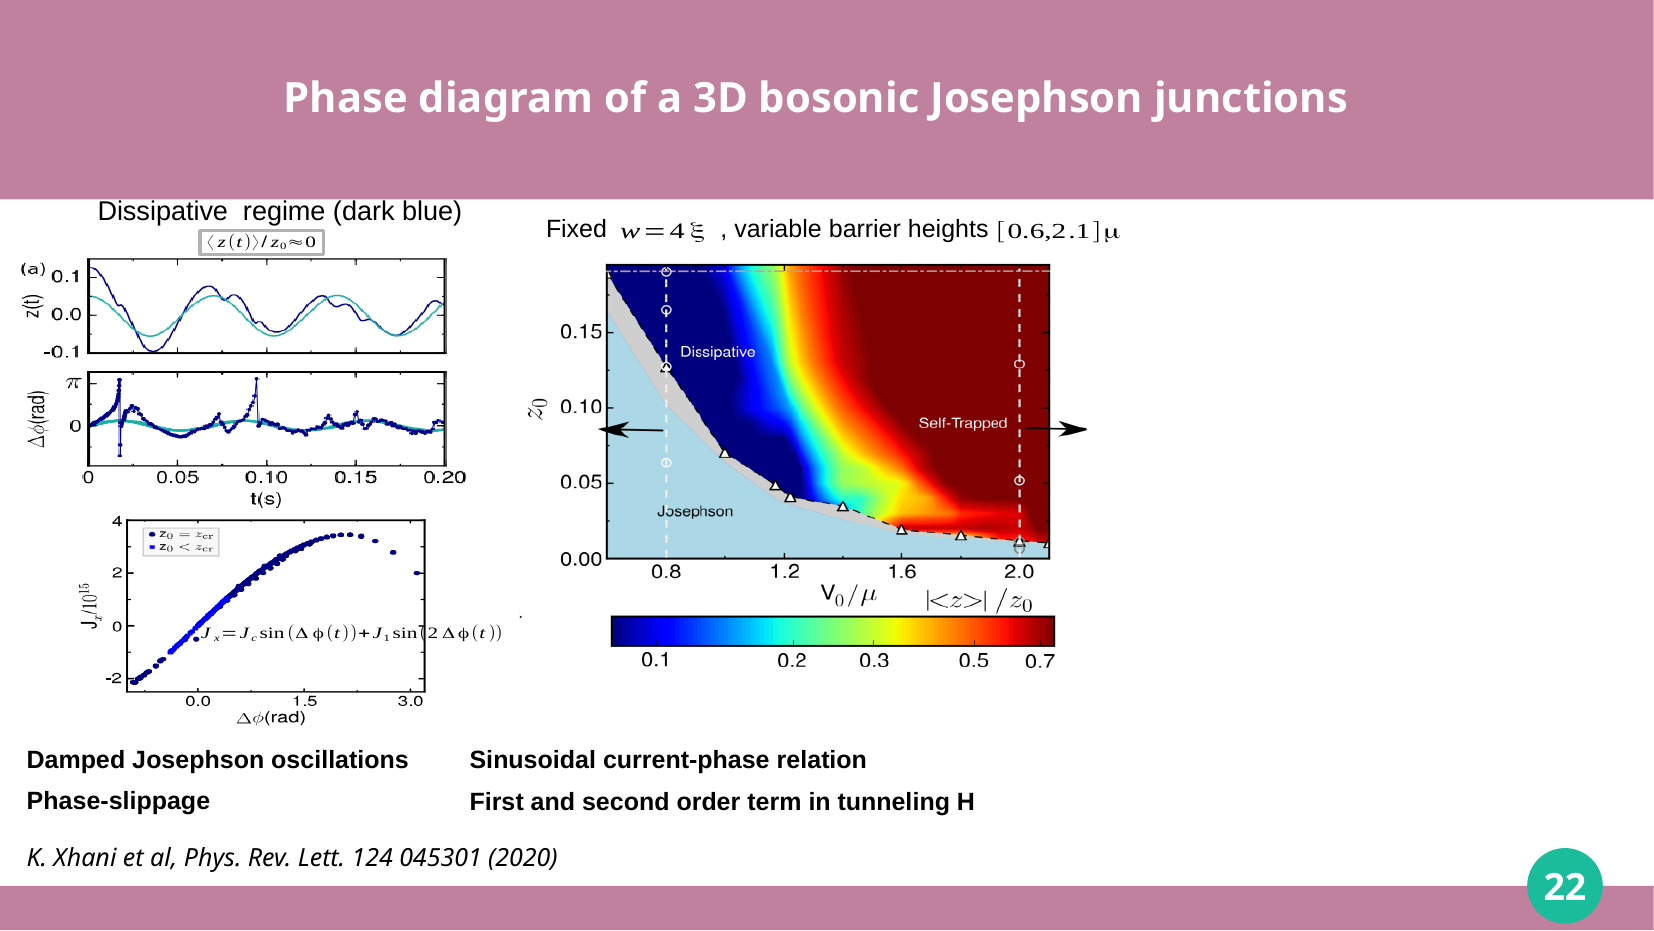

# Phase diagram of a 3D bosonic Josephson junctions
Dissipative regime (dark blue)
, variable barrier heights
Fixed
Damped Josephson oscillations
Sinusoidal current-phase relation
Phase-slippage
First and second order term in tunneling H
K. Xhani et al, Phys. Rev. Lett. 124 045301 (2020)